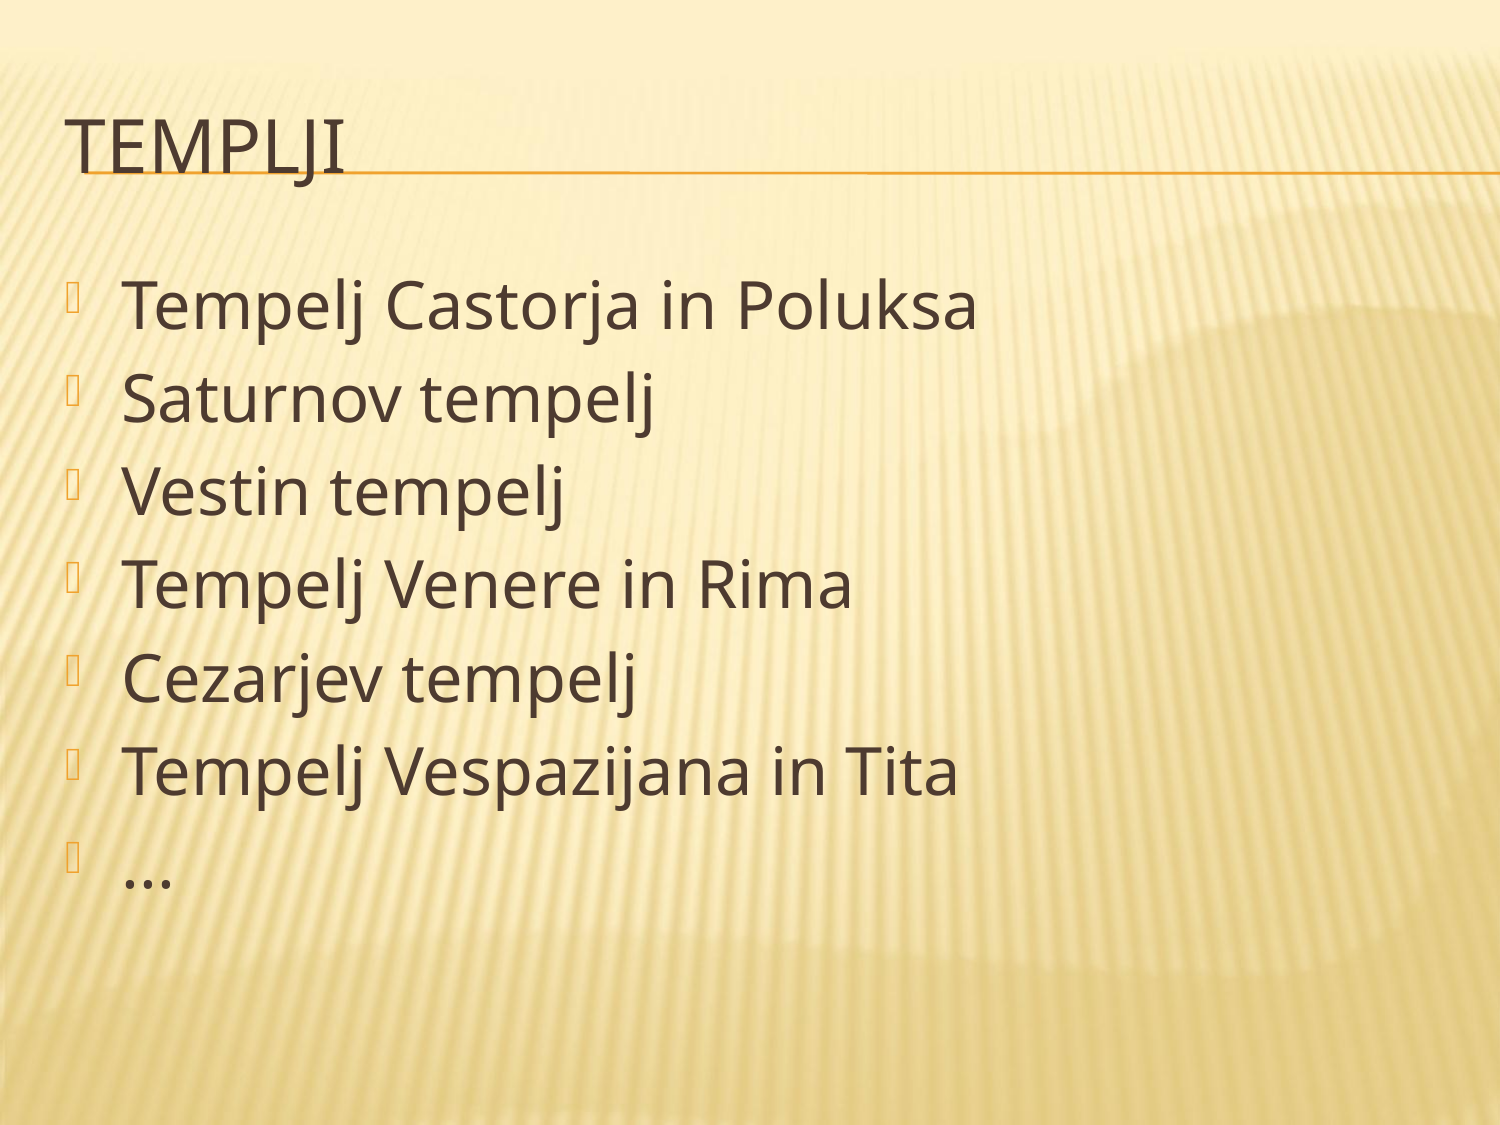

# Templji
Tempelj Castorja in Poluksa
Saturnov tempelj
Vestin tempelj
Tempelj Venere in Rima
Cezarjev tempelj
Tempelj Vespazijana in Tita
...